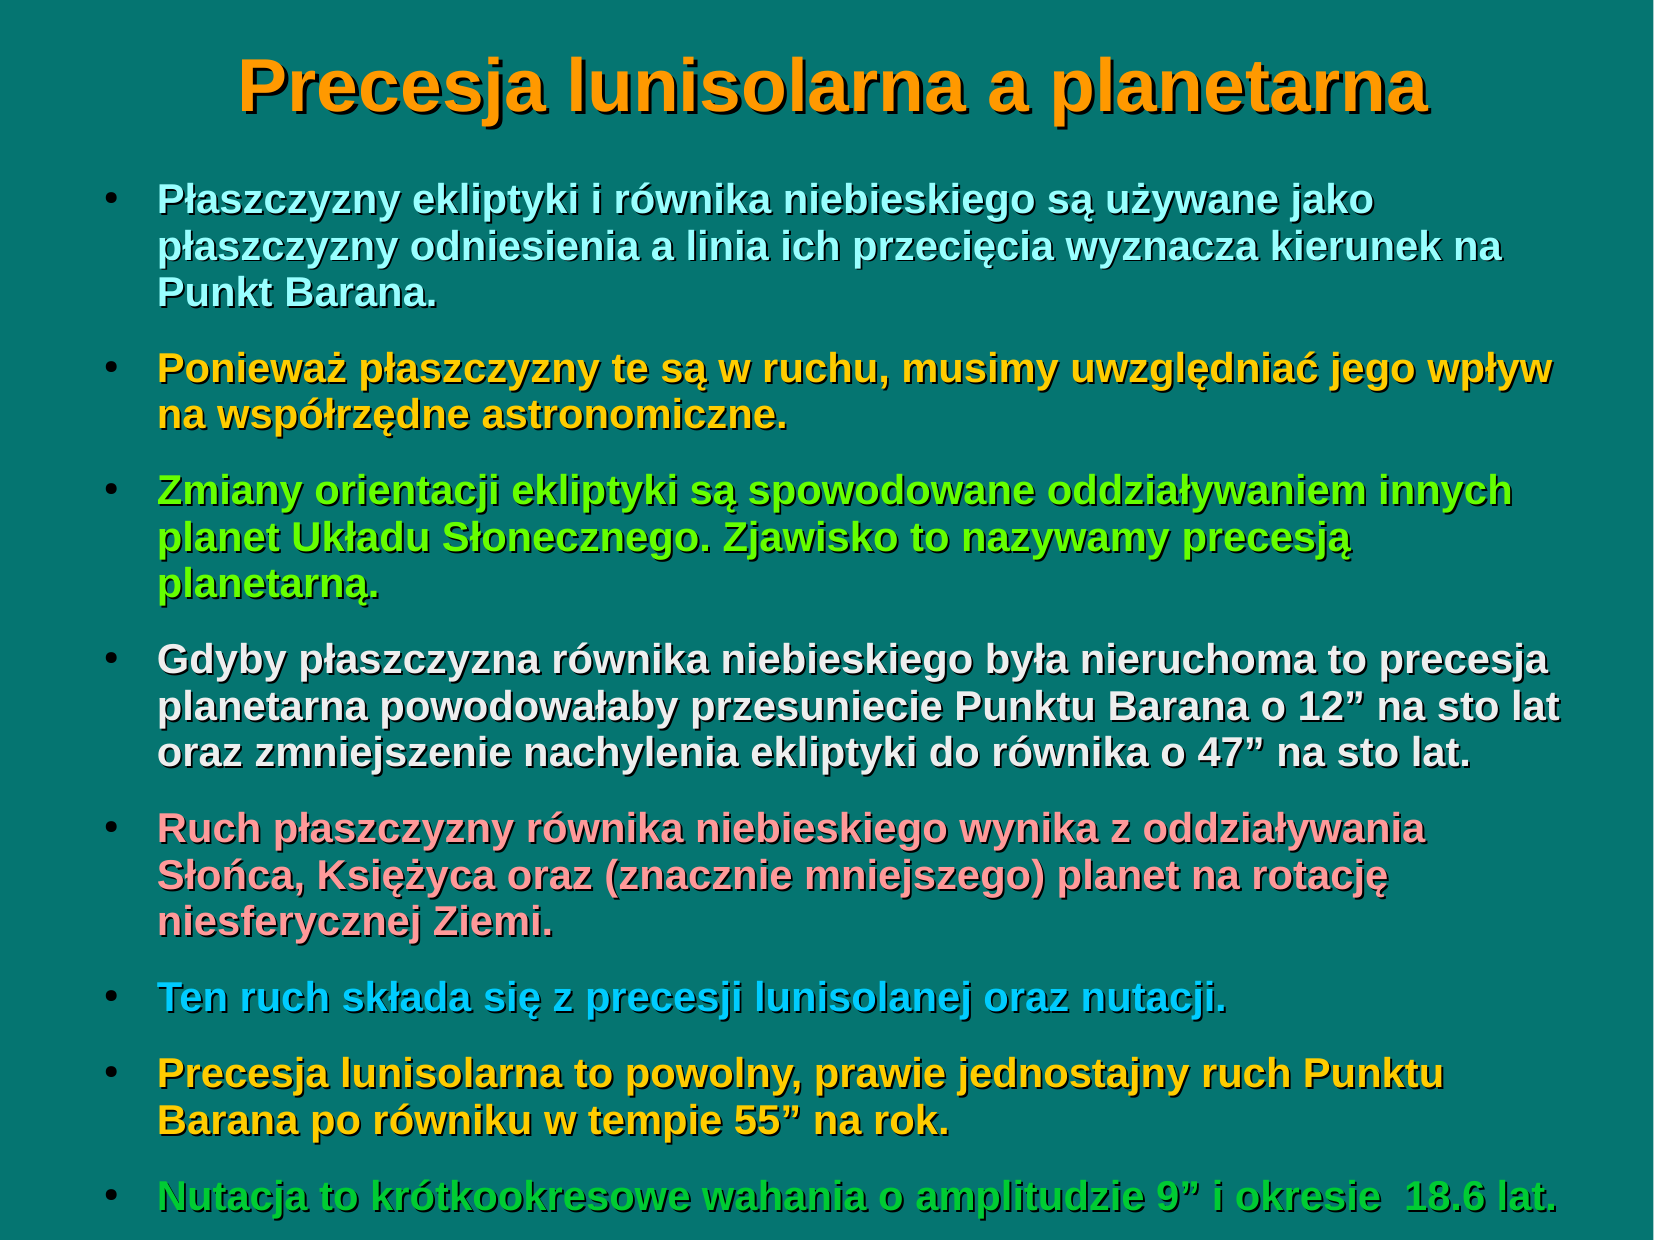

# Precesja lunisolarna a planetarna
Płaszczyzny ekliptyki i równika niebieskiego są używane jako płaszczyzny odniesienia a linia ich przecięcia wyznacza kierunek na Punkt Barana.
Ponieważ płaszczyzny te są w ruchu, musimy uwzględniać jego wpływ na współrzędne astronomiczne.
Zmiany orientacji ekliptyki są spowodowane oddziaływaniem innych planet Układu Słonecznego. Zjawisko to nazywamy precesją planetarną.
Gdyby płaszczyzna równika niebieskiego była nieruchoma to precesja planetarna powodowałaby przesuniecie Punktu Barana o 12” na sto lat oraz zmniejszenie nachylenia ekliptyki do równika o 47” na sto lat.
Ruch płaszczyzny równika niebieskiego wynika z oddziaływania Słońca, Księżyca oraz (znacznie mniejszego) planet na rotację niesferycznej Ziemi.
Ten ruch składa się z precesji lunisolanej oraz nutacji.
Precesja lunisolarna to powolny, prawie jednostajny ruch Punktu Barana po równiku w tempie 55” na rok.
Nutacja to krótkookresowe wahania o amplitudzie 9” i okresie 18.6 lat.